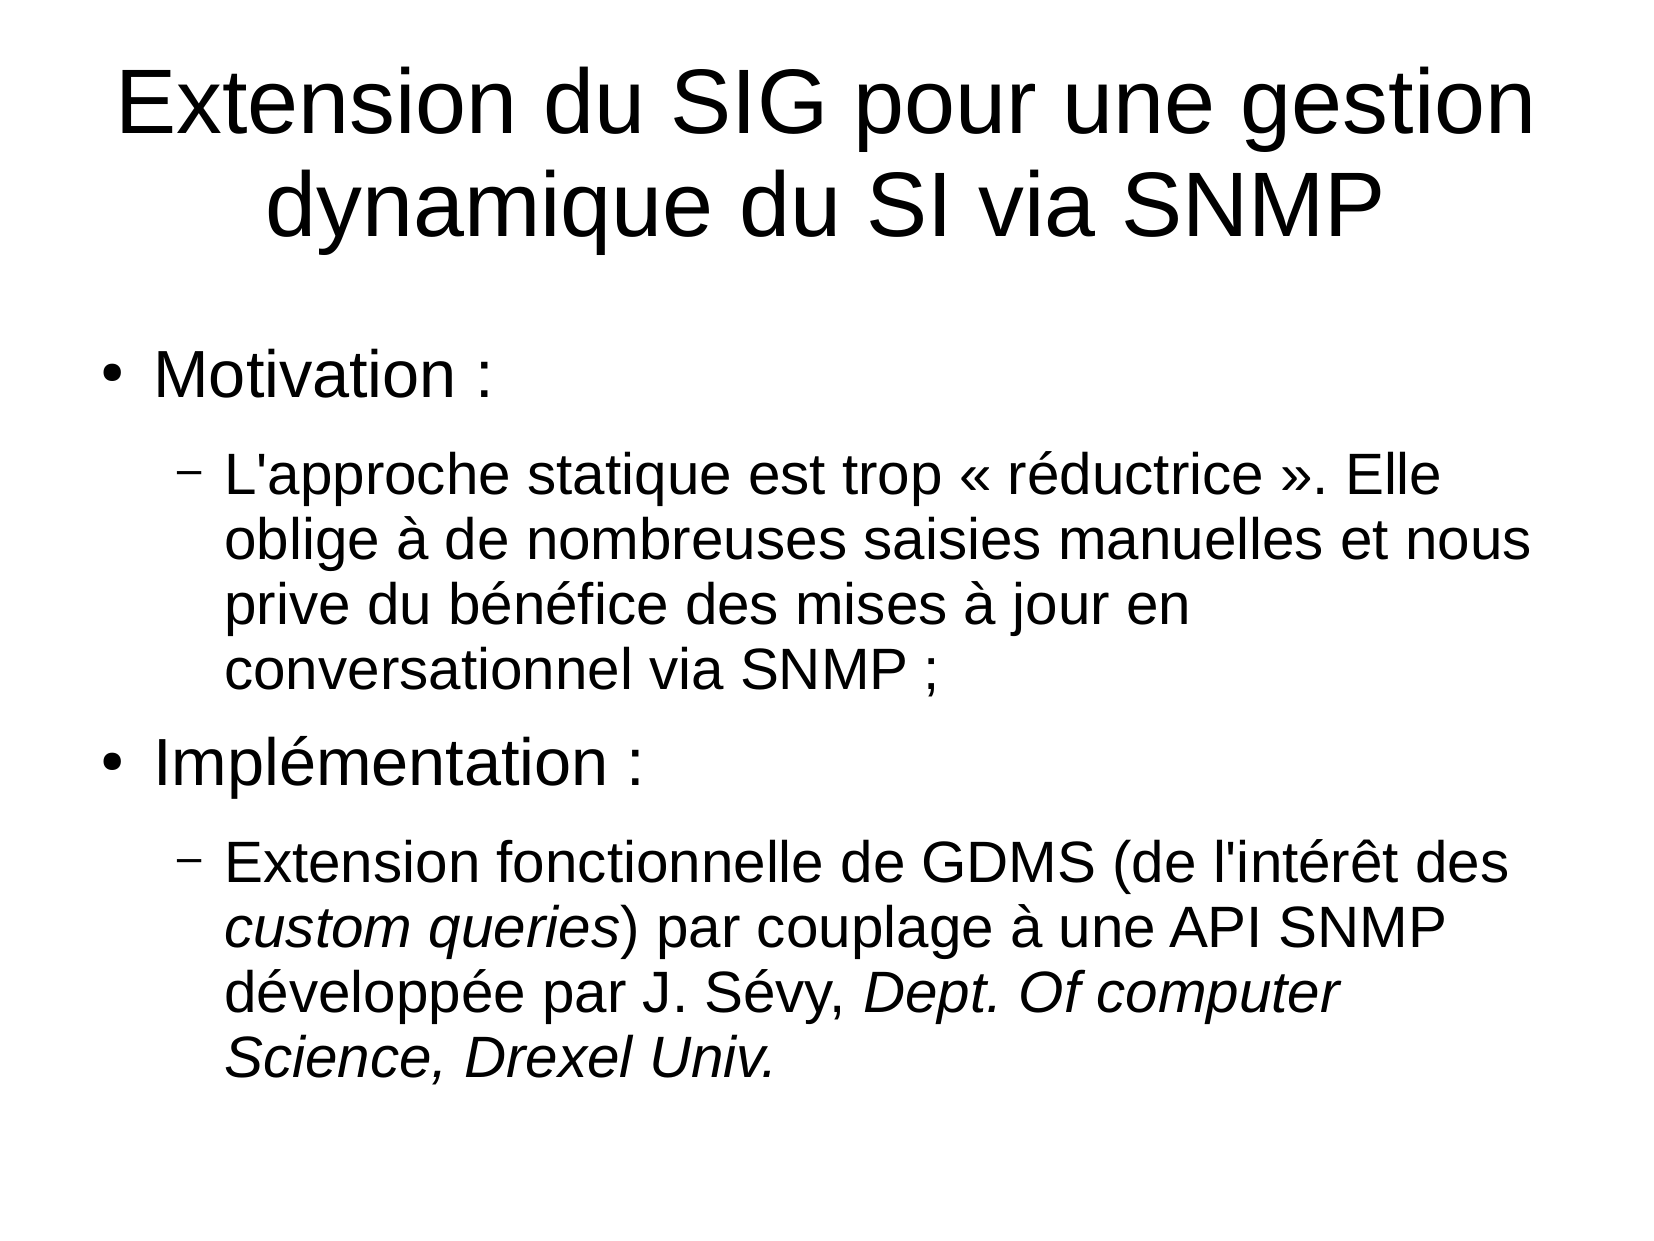

# Extension du SIG pour une gestion dynamique du SI via SNMP
Motivation :
L'approche statique est trop « réductrice ». Elle oblige à de nombreuses saisies manuelles et nous prive du bénéfice des mises à jour en conversationnel via SNMP ;
Implémentation :
Extension fonctionnelle de GDMS (de l'intérêt des custom queries) par couplage à une API SNMP développée par J. Sévy, Dept. Of computer Science, Drexel Univ.